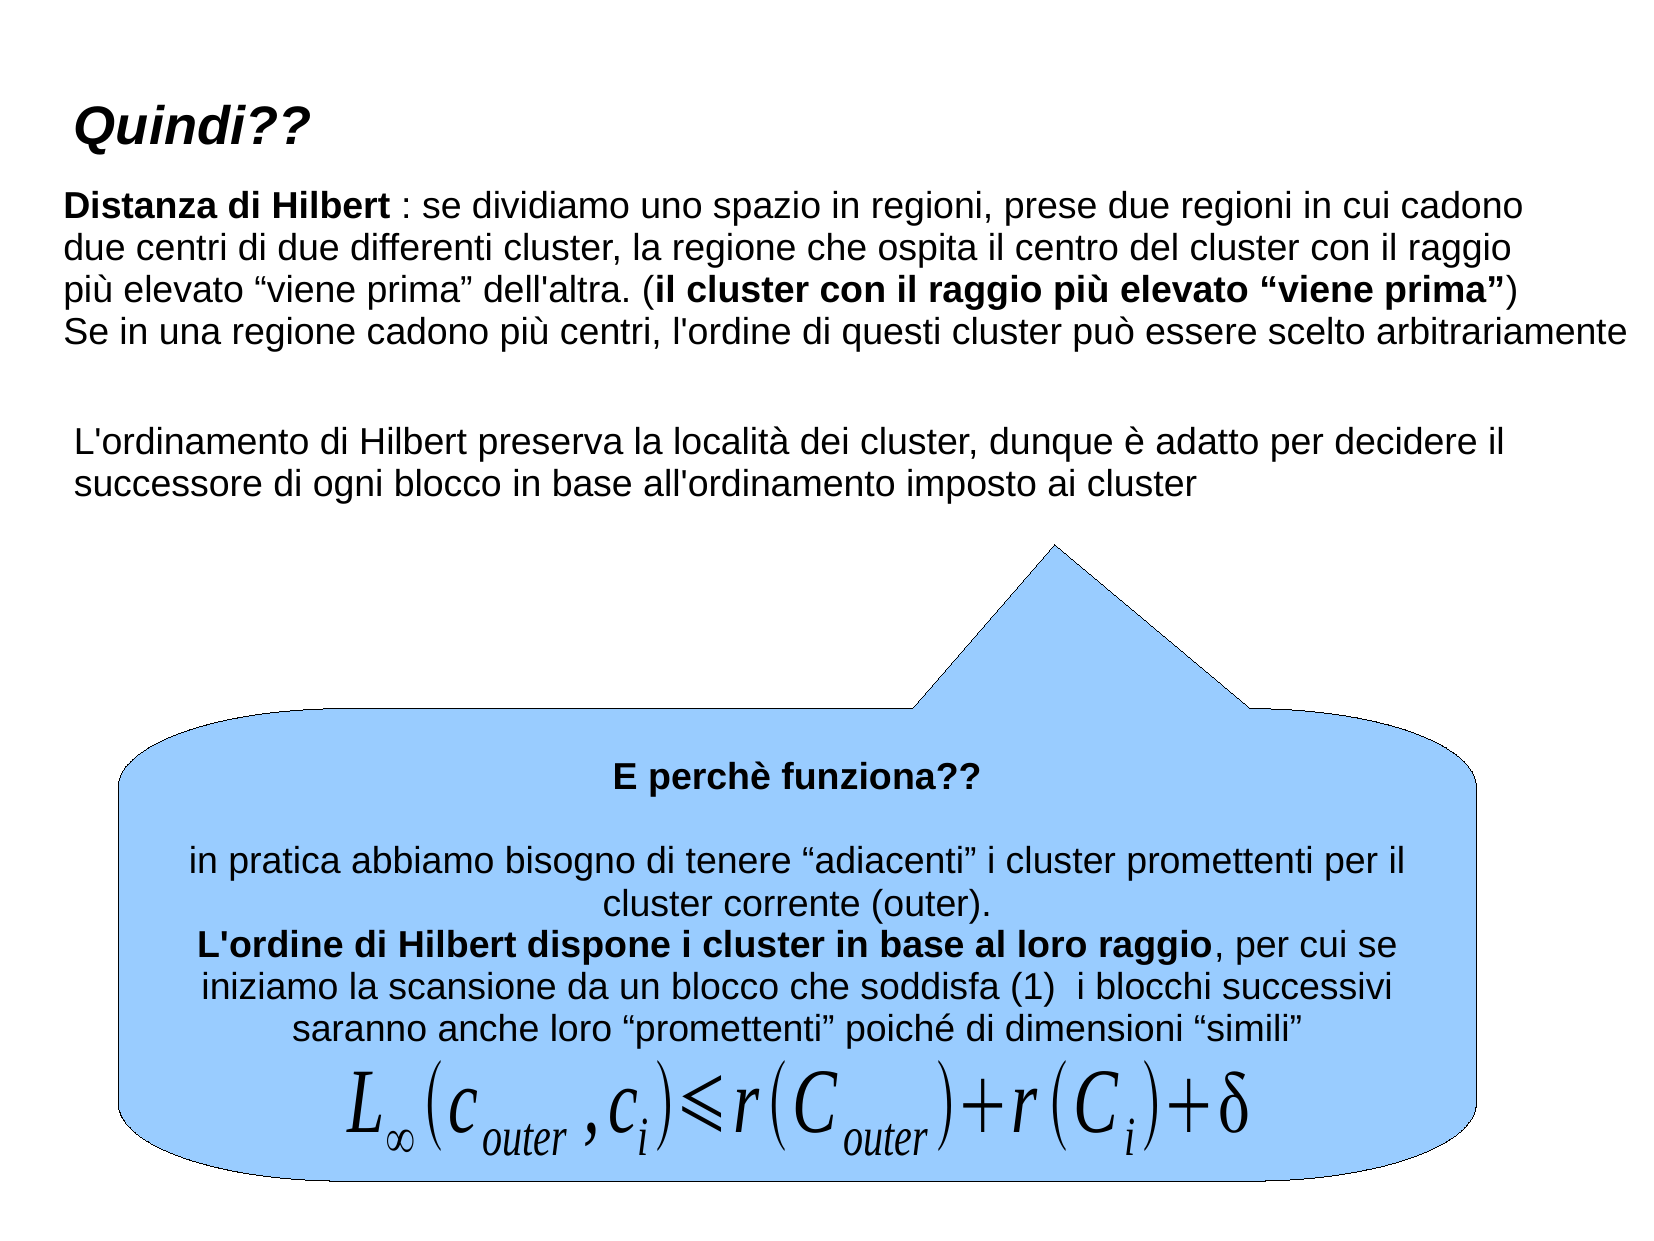

Quindi??
Distanza di Hilbert : se dividiamo uno spazio in regioni, prese due regioni in cui cadono
due centri di due differenti cluster, la regione che ospita il centro del cluster con il raggio
più elevato “viene prima” dell'altra. (il cluster con il raggio più elevato “viene prima”)
Se in una regione cadono più centri, l'ordine di questi cluster può essere scelto arbitrariamente
L'ordinamento di Hilbert preserva la località dei cluster, dunque è adatto per decidere il
successore di ogni blocco in base all'ordinamento imposto ai cluster
E perchè funziona??
in pratica abbiamo bisogno di tenere “adiacenti” i cluster promettenti per il cluster corrente (outer).
L'ordine di Hilbert dispone i cluster in base al loro raggio, per cui se iniziamo la scansione da un blocco che soddisfa (1) i blocchi successivi saranno anche loro “promettenti” poiché di dimensioni “simili”